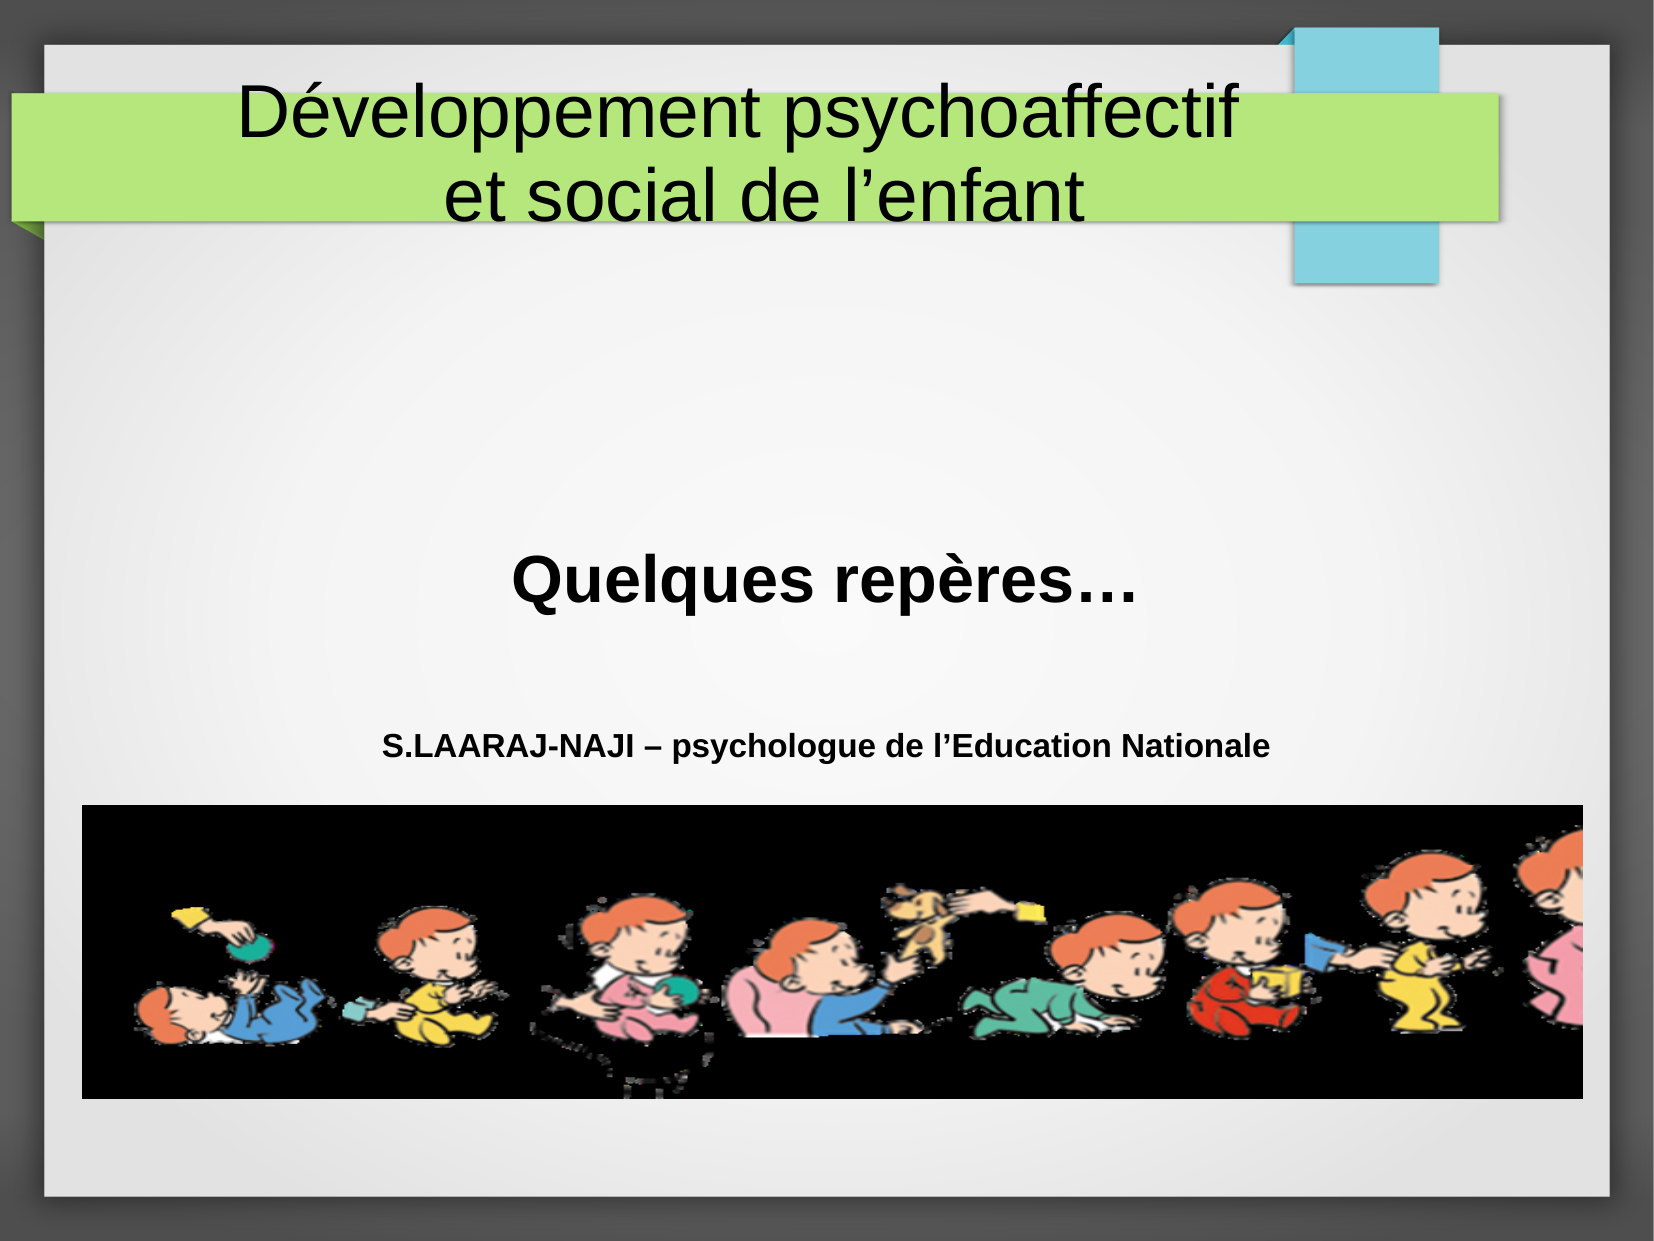

Développement psychoaffectif
 et social de l’enfant
# Quelques repères…
S.LAARAJ-NAJI – psychologue de l’Education Nationale